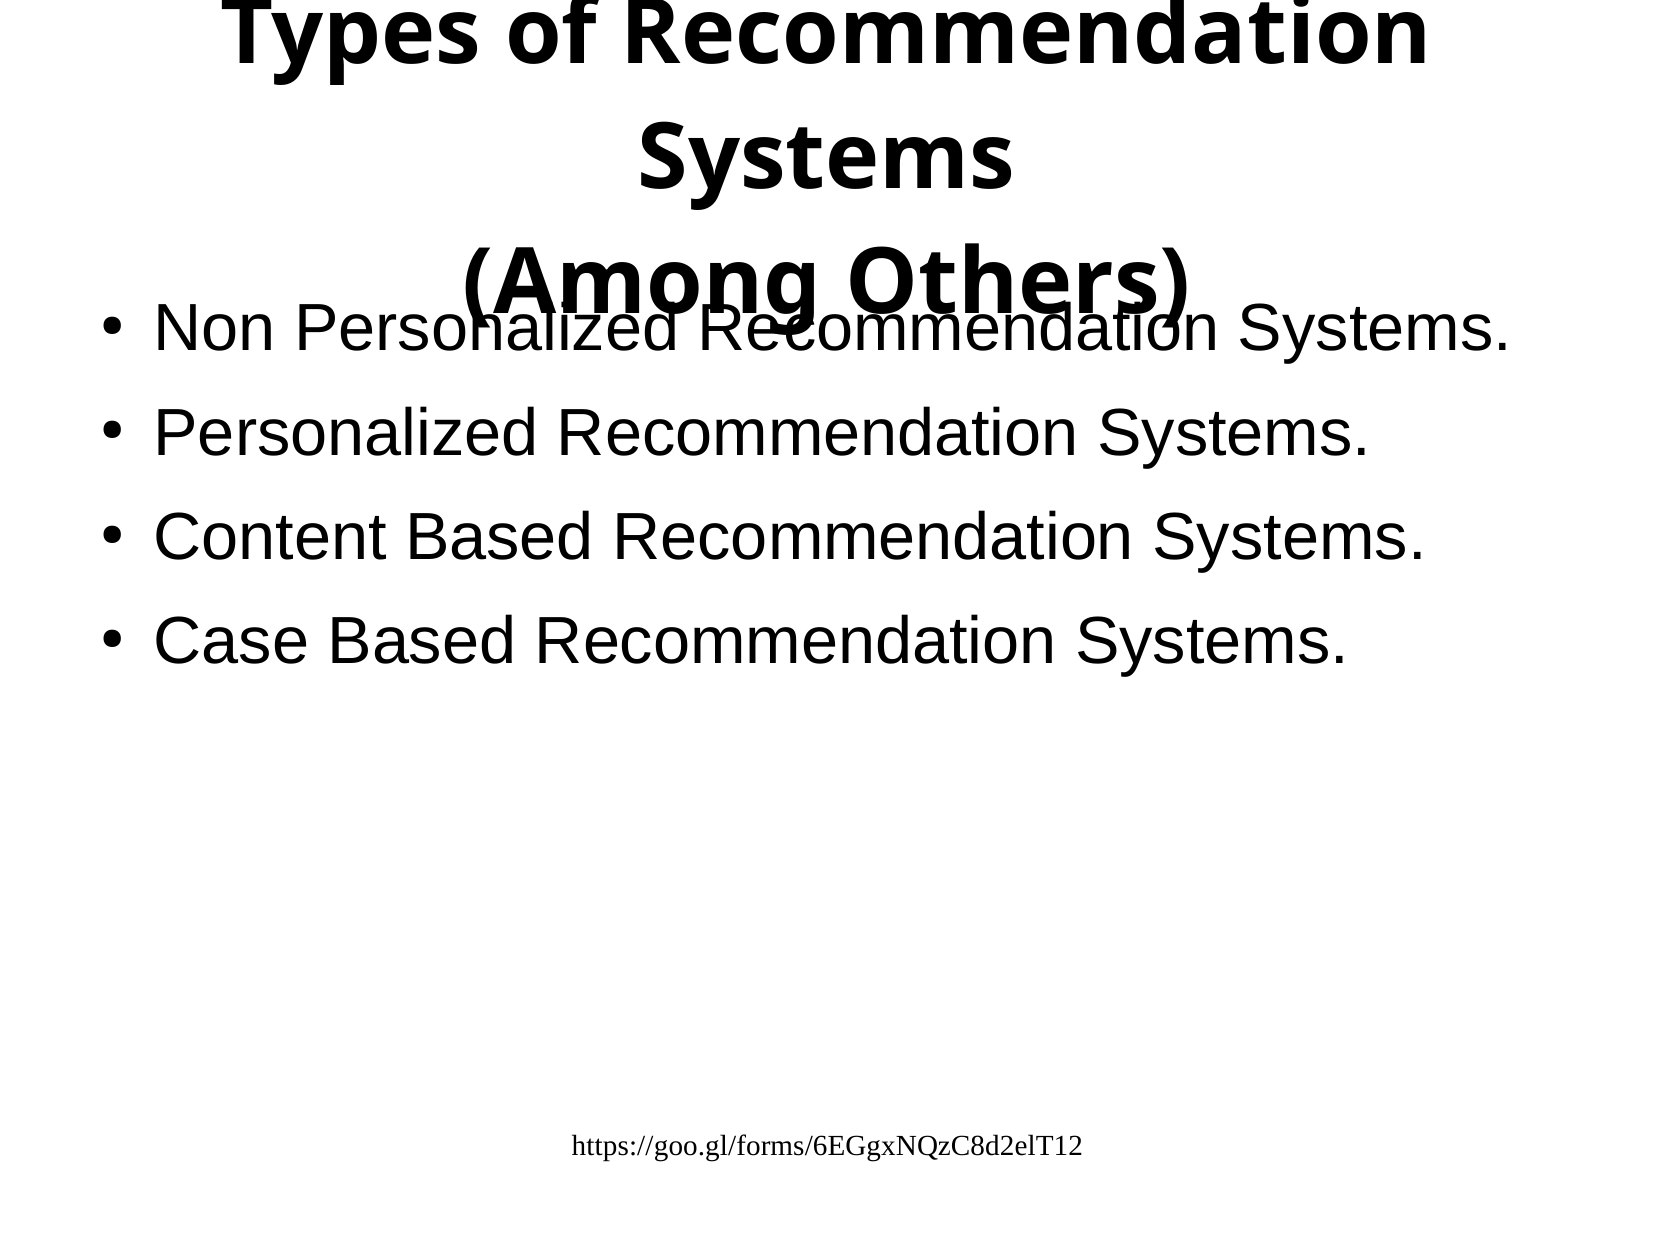

# Types of Recommendation Systems (Among Others)
Non Personalized Recommendation Systems.
Personalized Recommendation Systems.
Content Based Recommendation Systems.
Case Based Recommendation Systems.
https://goo.gl/forms/6EGgxNQzC8d2elT12